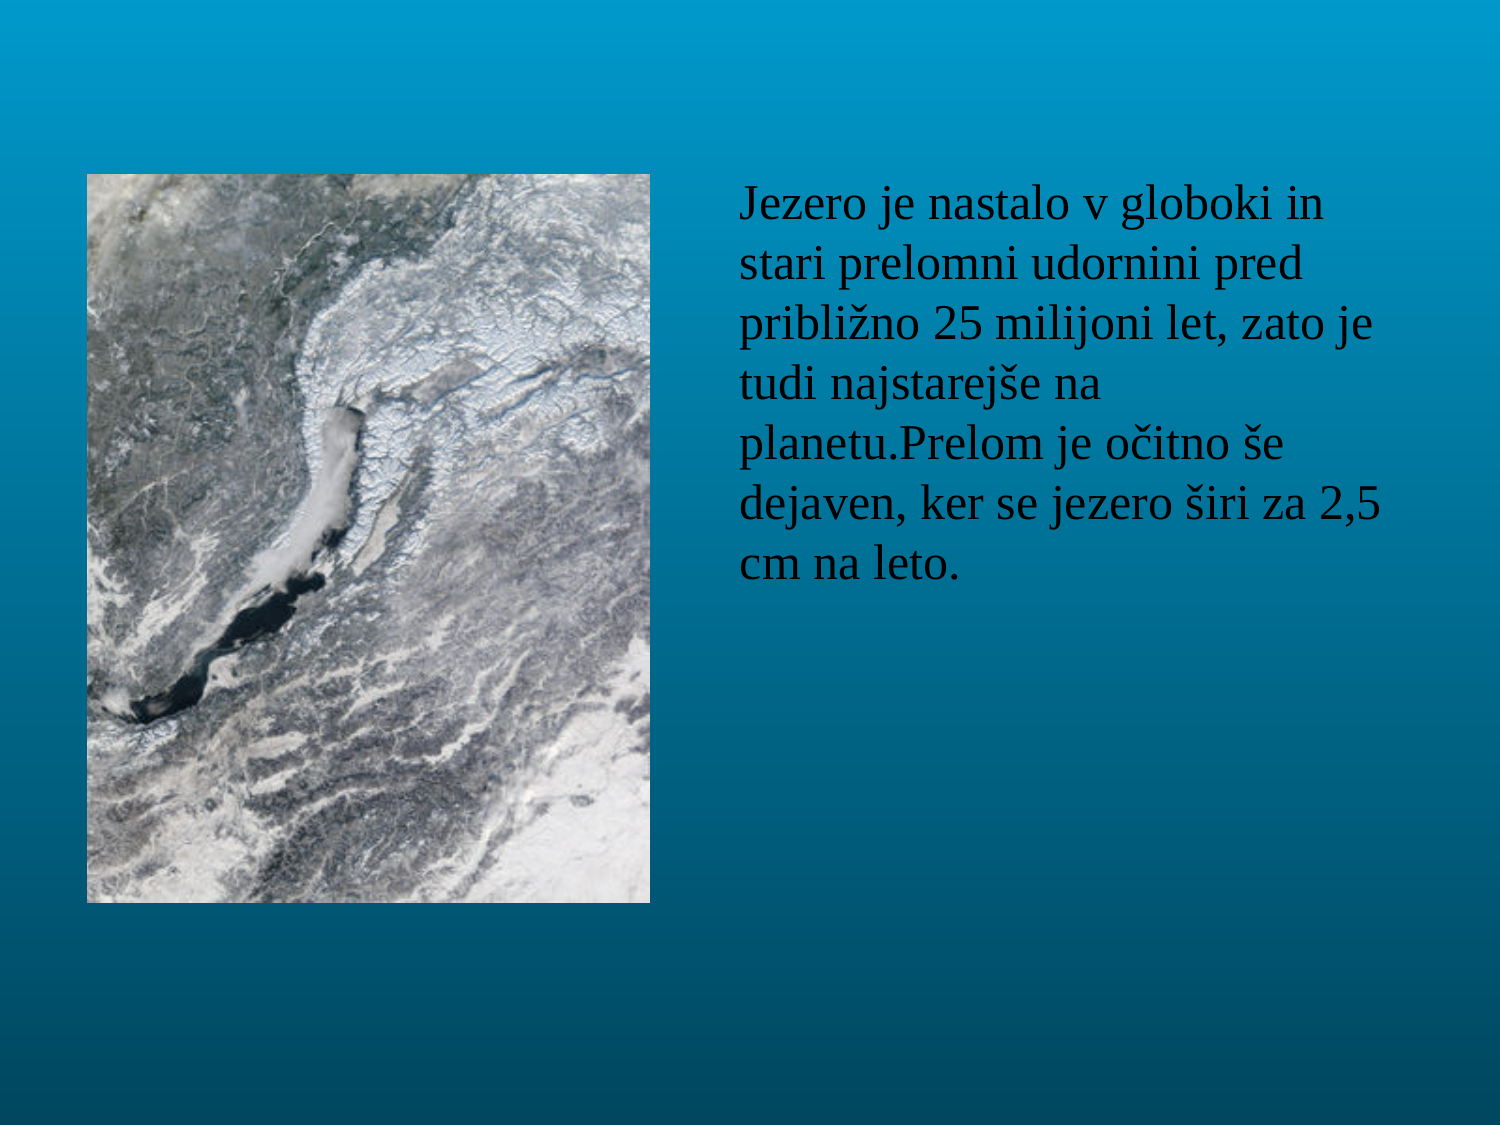

Jezero je nastalo v globoki in stari prelomni udornini pred približno 25 milijoni let, zato je tudi najstarejše na planetu.Prelom je očitno še dejaven, ker se jezero širi za 2,5 cm na leto.